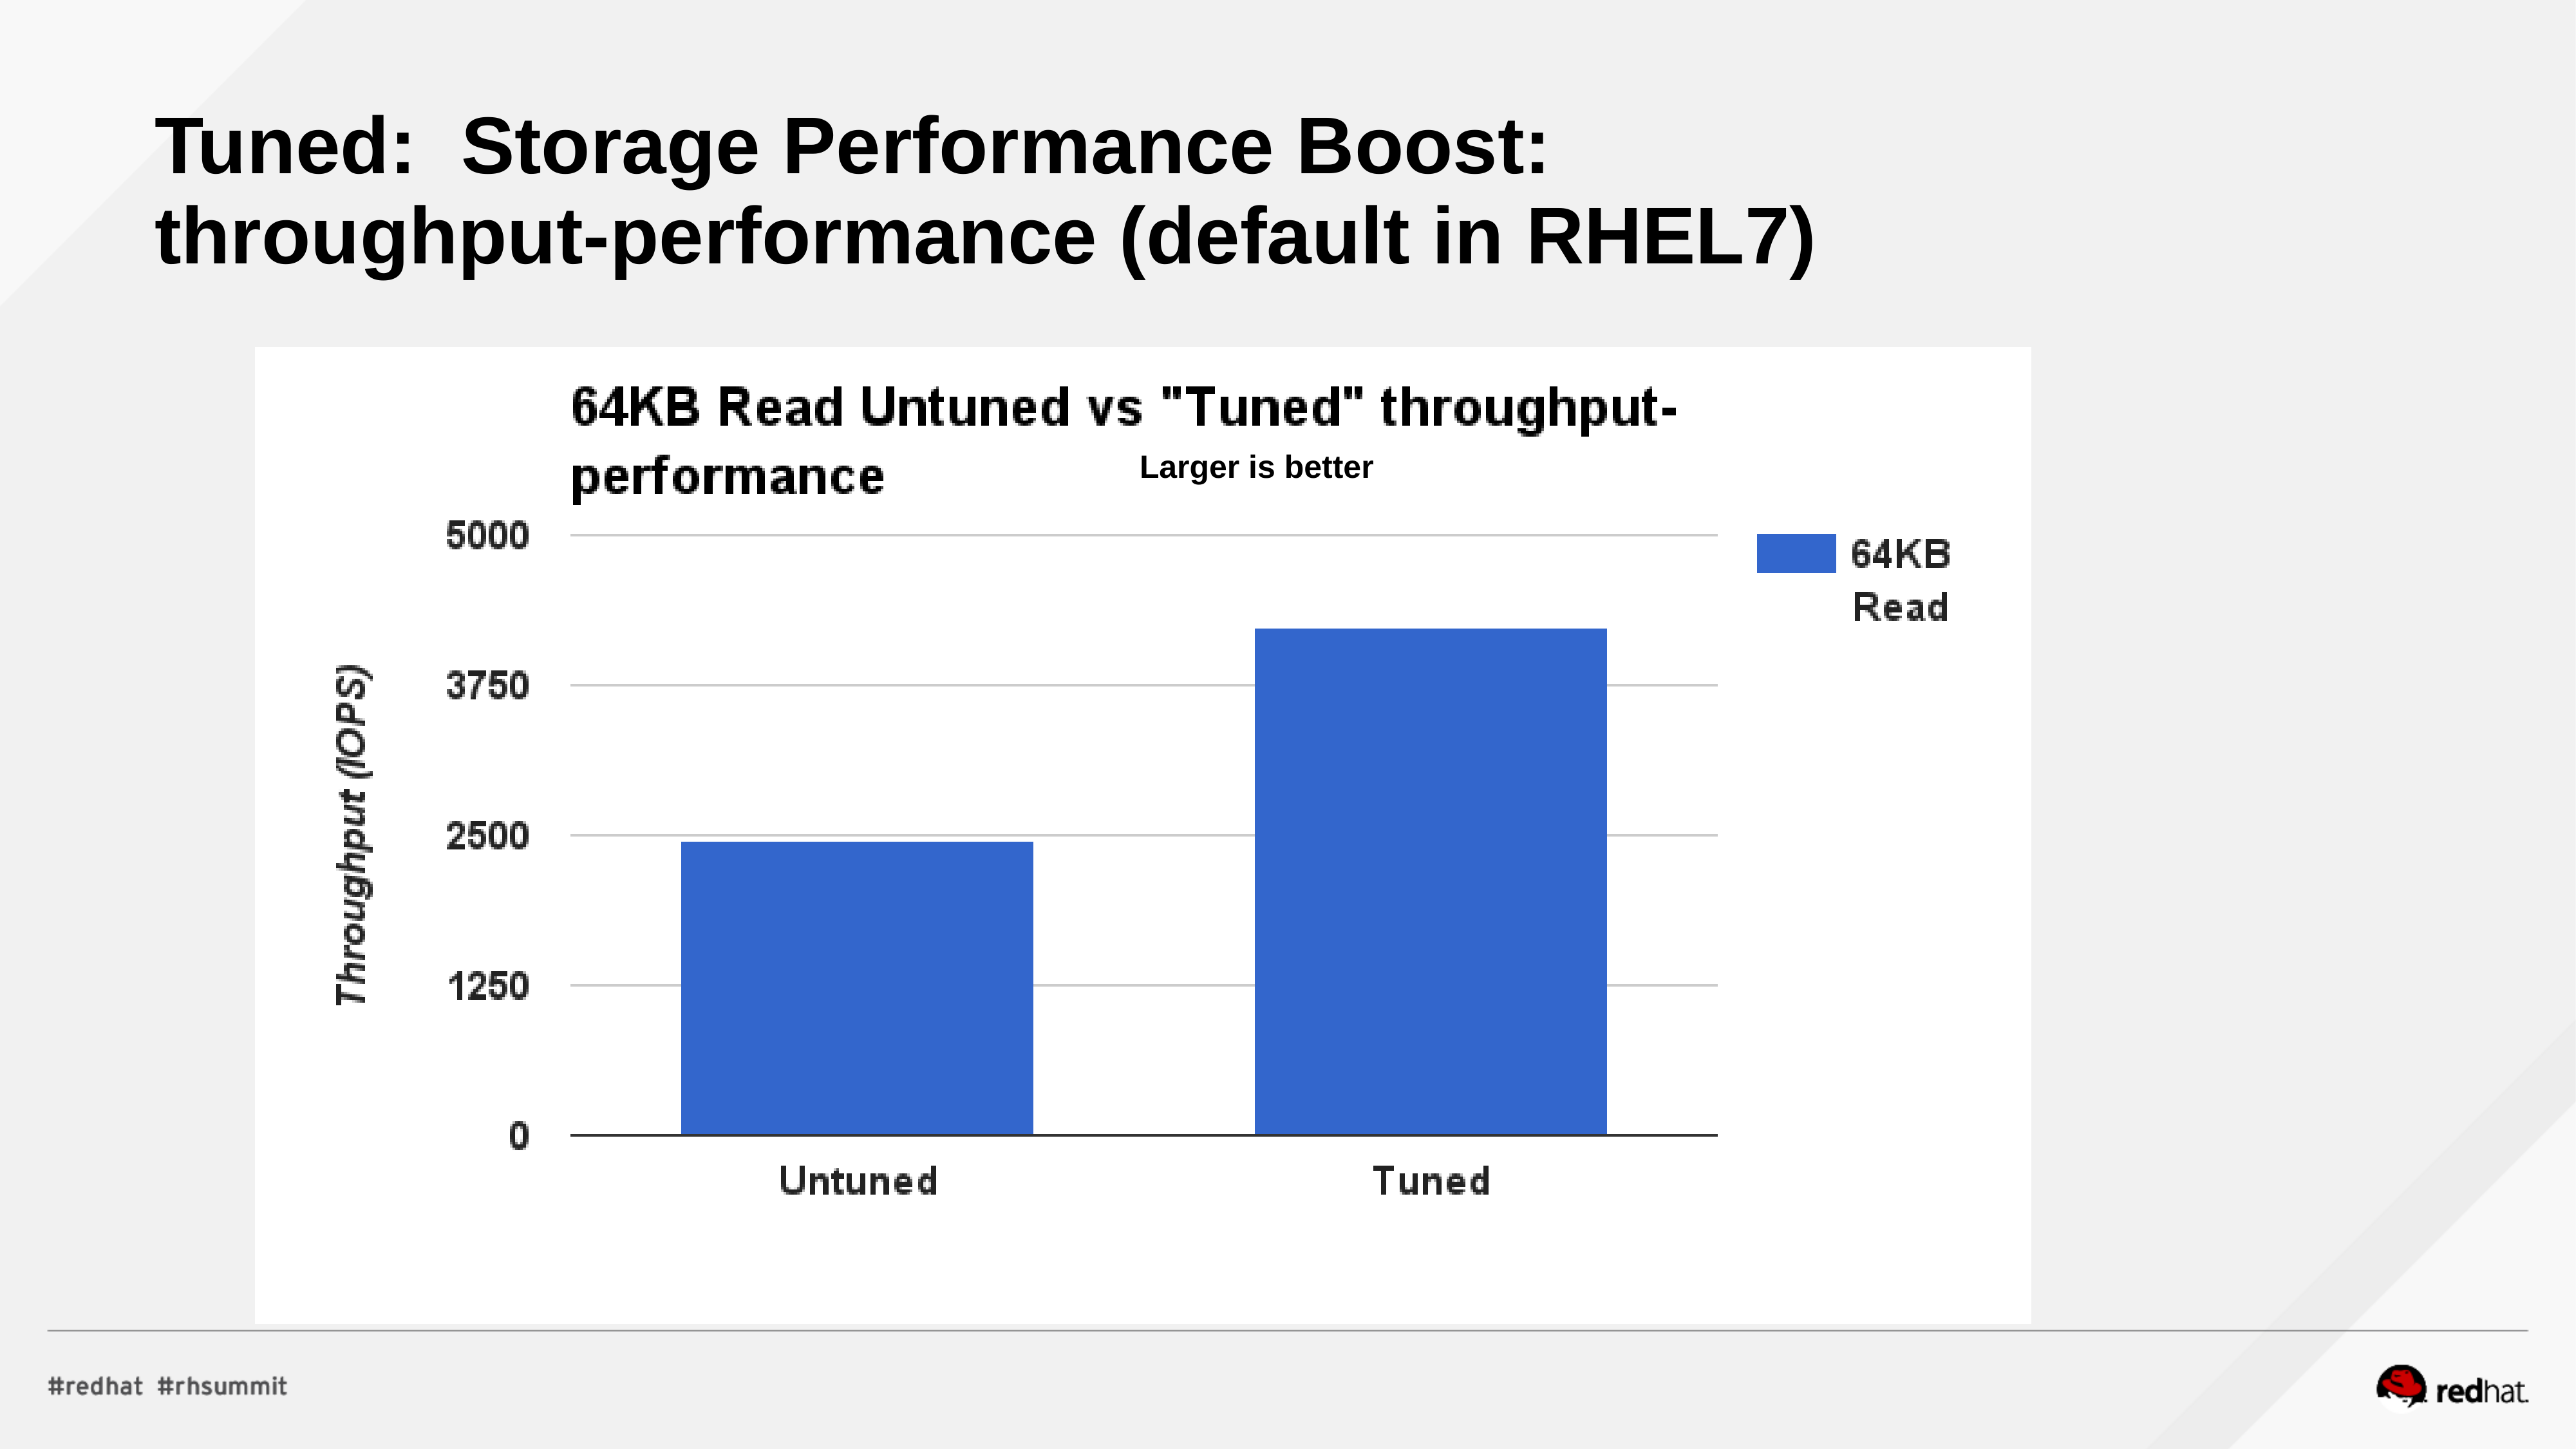

# Tuned: Storage Performance Boost: throughput-performance (default in RHEL7)
Larger is better